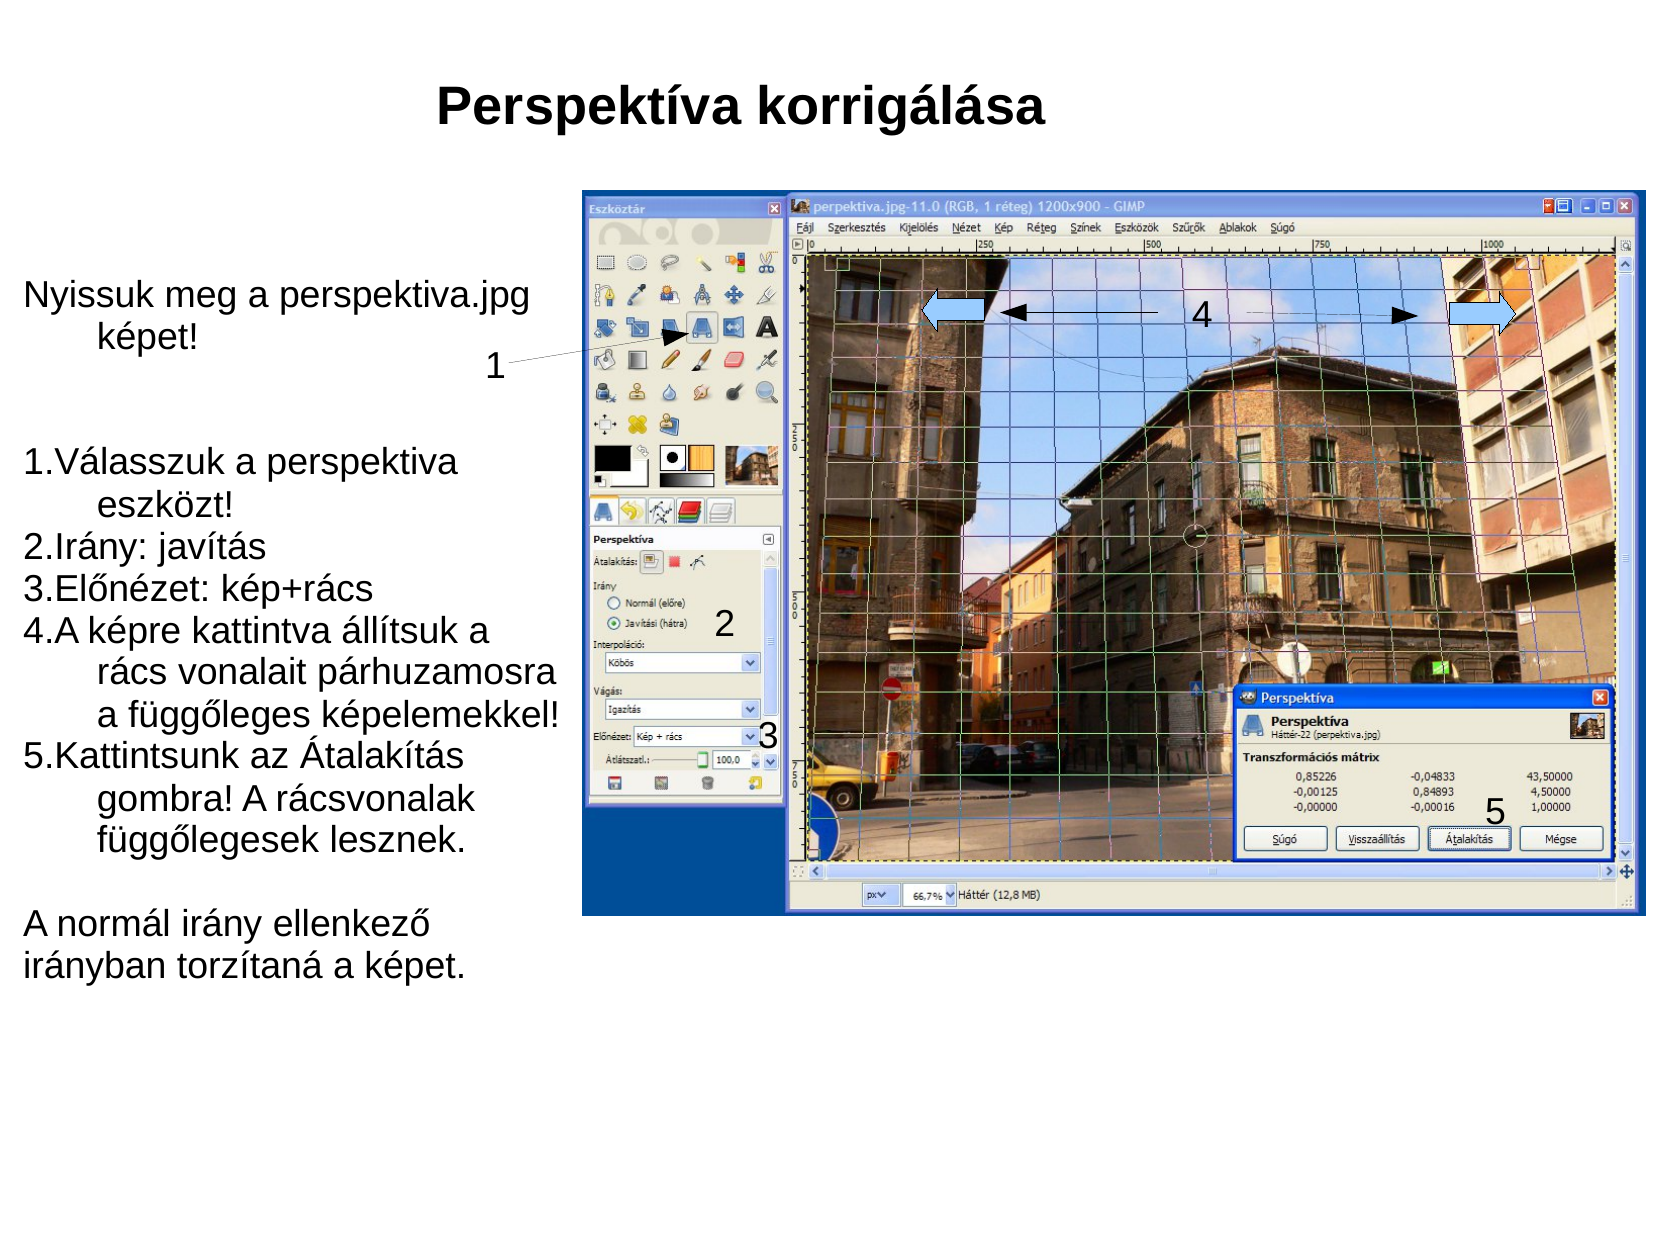

Perspektíva korrigálása
Nyissuk meg a perspektiva.jpg
	képet!
Válasszuk a perspektiva
	eszközt!
Irány: javítás
Előnézet: kép+rács
A képre kattintva állítsuk a
	rács vonalait párhuzamosra
	a függőleges képelemekkel!
Kattintsunk az Átalakítás
	gombra! A rácsvonalak
	függőlegesek lesznek.
A normál irány ellenkező
irányban torzítaná a képet.
4
1
2
3
5